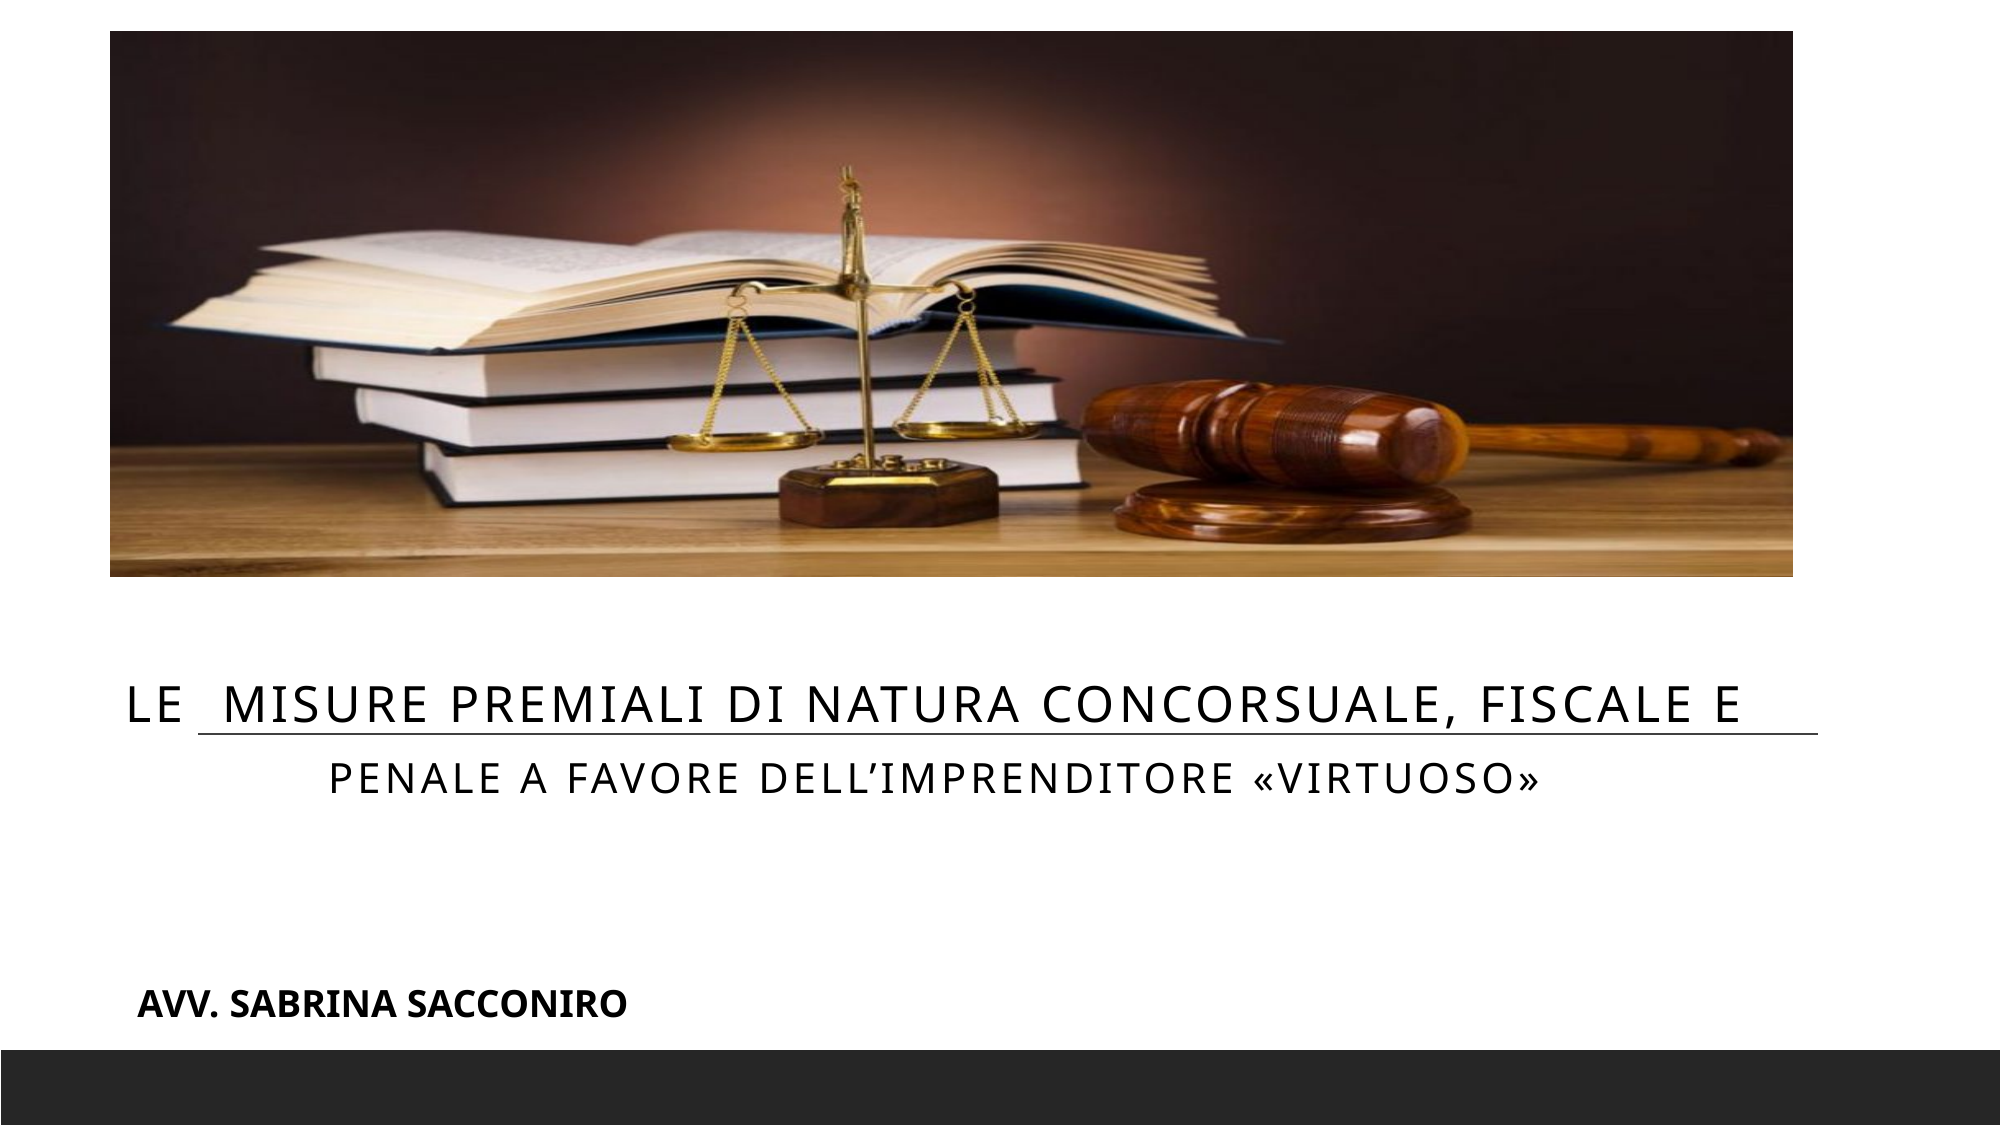

# .
Le misure premiali di natura concorsuale, fiscale e
penale a favore dell’imprenditore «virtuoso»
AVV. SABRINA SACCONIRO